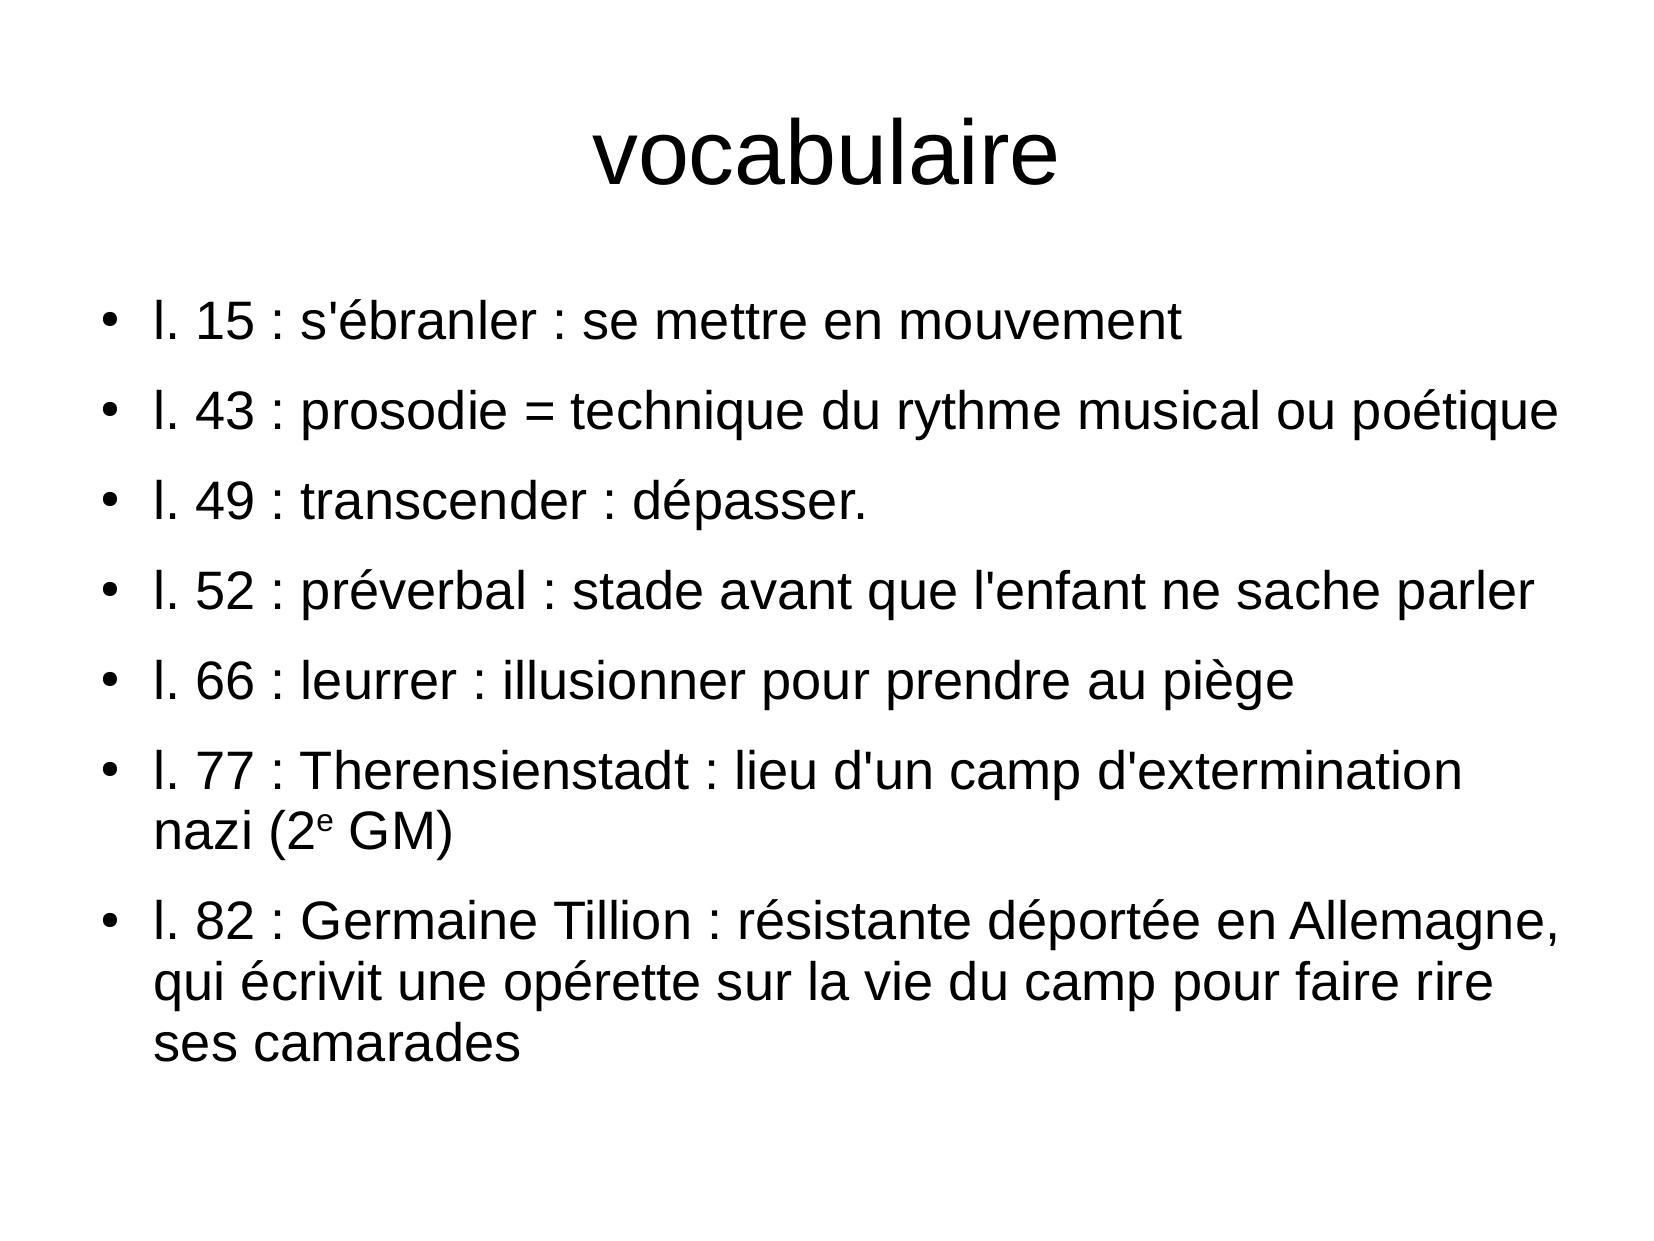

# vocabulaire
l. 15 : s'ébranler : se mettre en mouvement
l. 43 : prosodie = technique du rythme musical ou poétique
l. 49 : transcender : dépasser.
l. 52 : préverbal : stade avant que l'enfant ne sache parler
l. 66 : leurrer : illusionner pour prendre au piège
l. 77 : Therensienstadt : lieu d'un camp d'extermination nazi (2e GM)
l. 82 : Germaine Tillion : résistante déportée en Allemagne, qui écrivit une opérette sur la vie du camp pour faire rire ses camarades